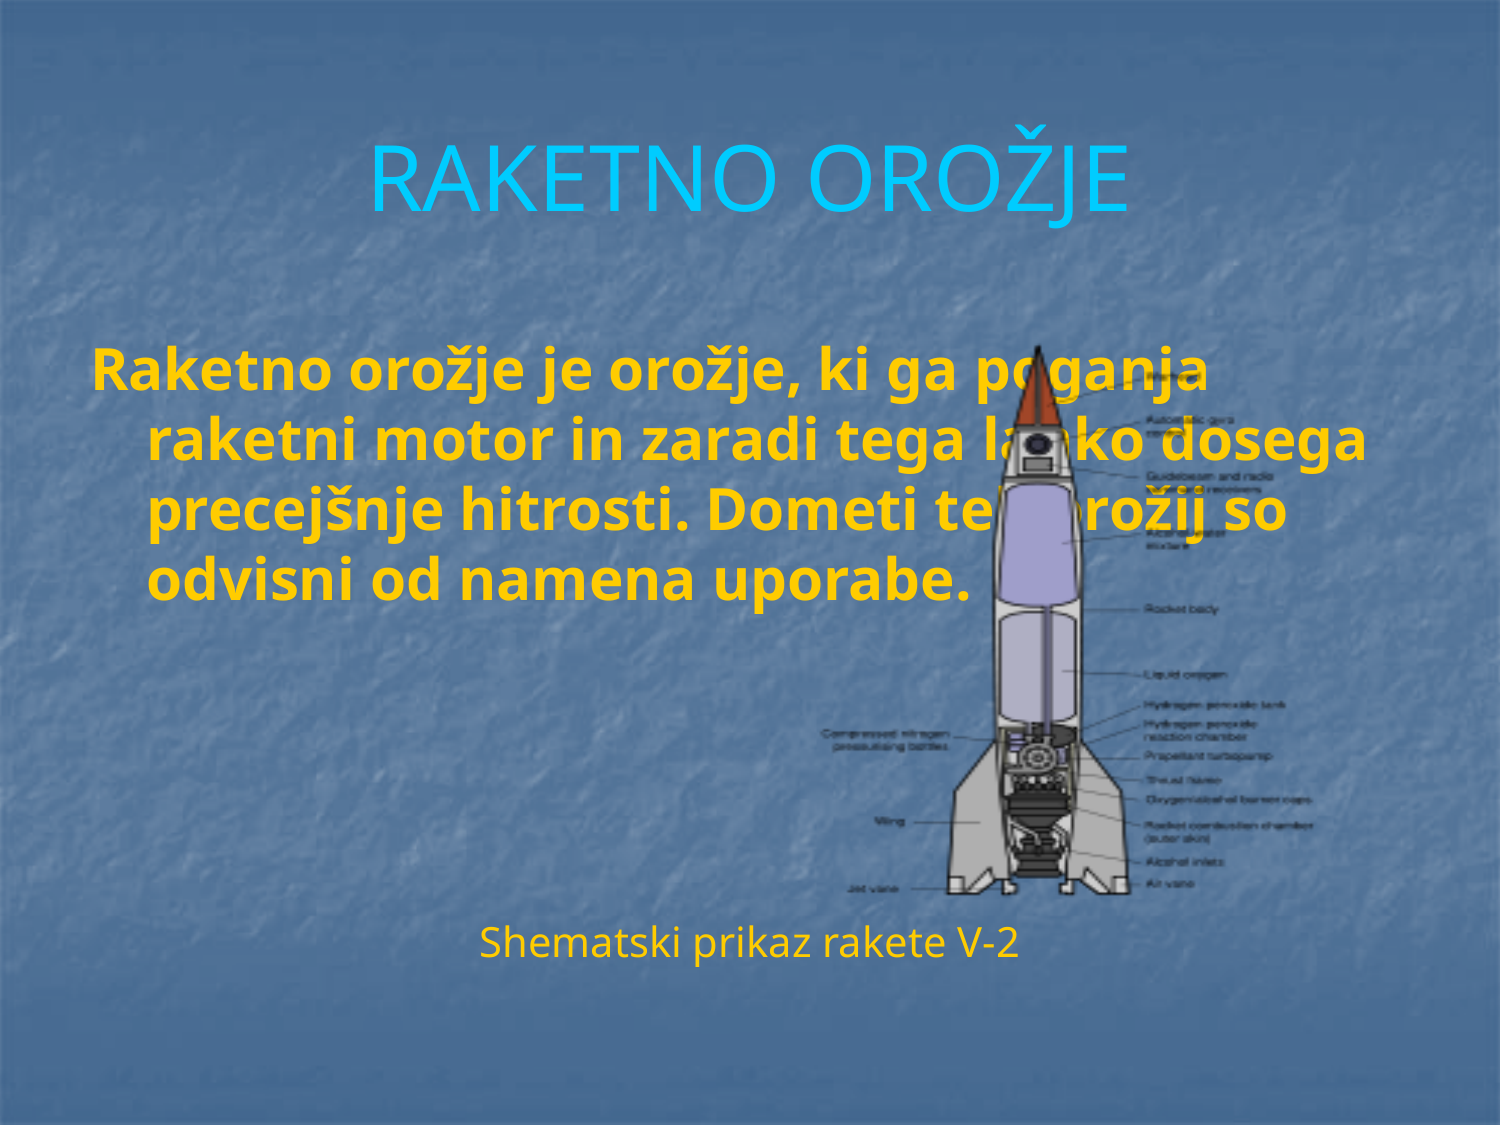

# RAKETNO OROŽJE
Raketno orožje je orožje, ki ga poganja raketni motor in zaradi tega lahko dosega precejšnje hitrosti. Dometi teh orožij so odvisni od namena uporabe.
Shematski prikaz rakete V-2